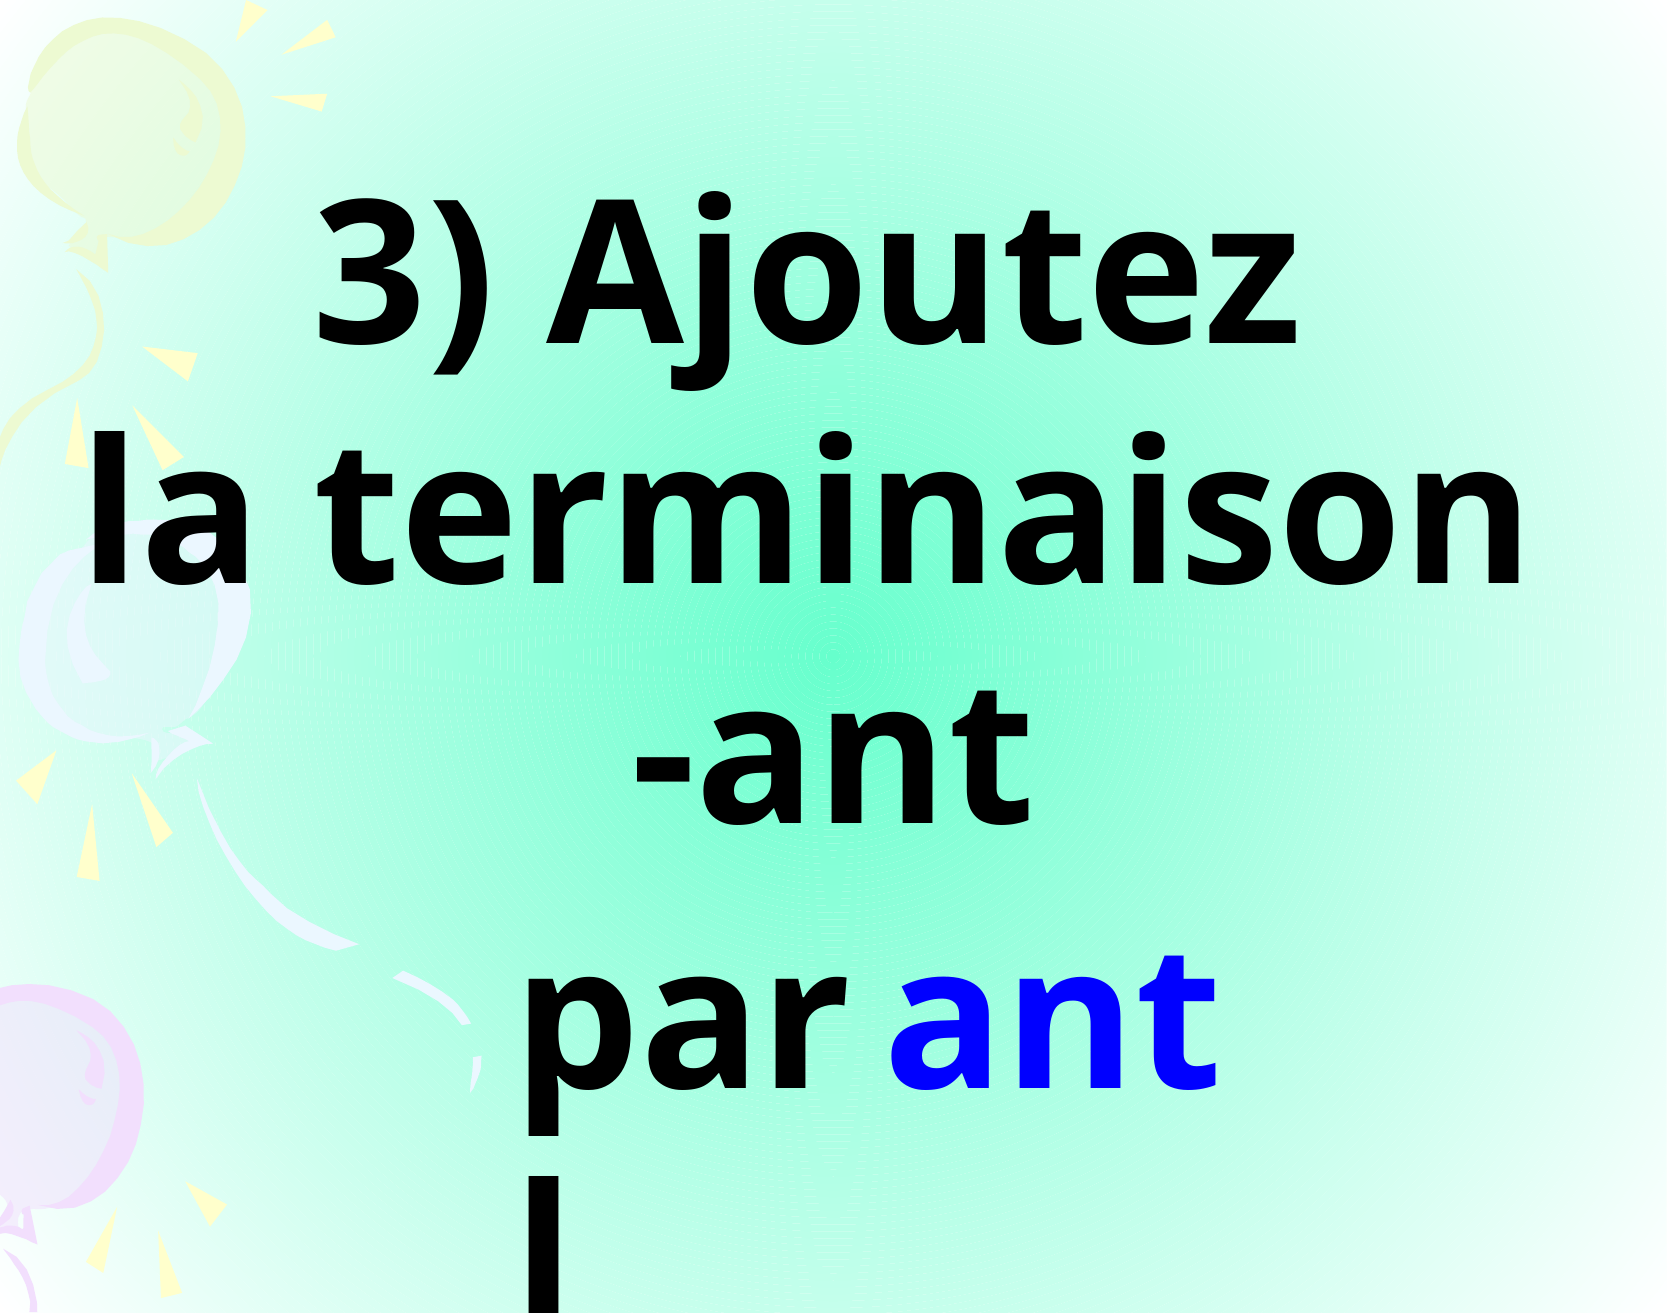

3) Ajoutez
la terminaison
-ant
parl
ant